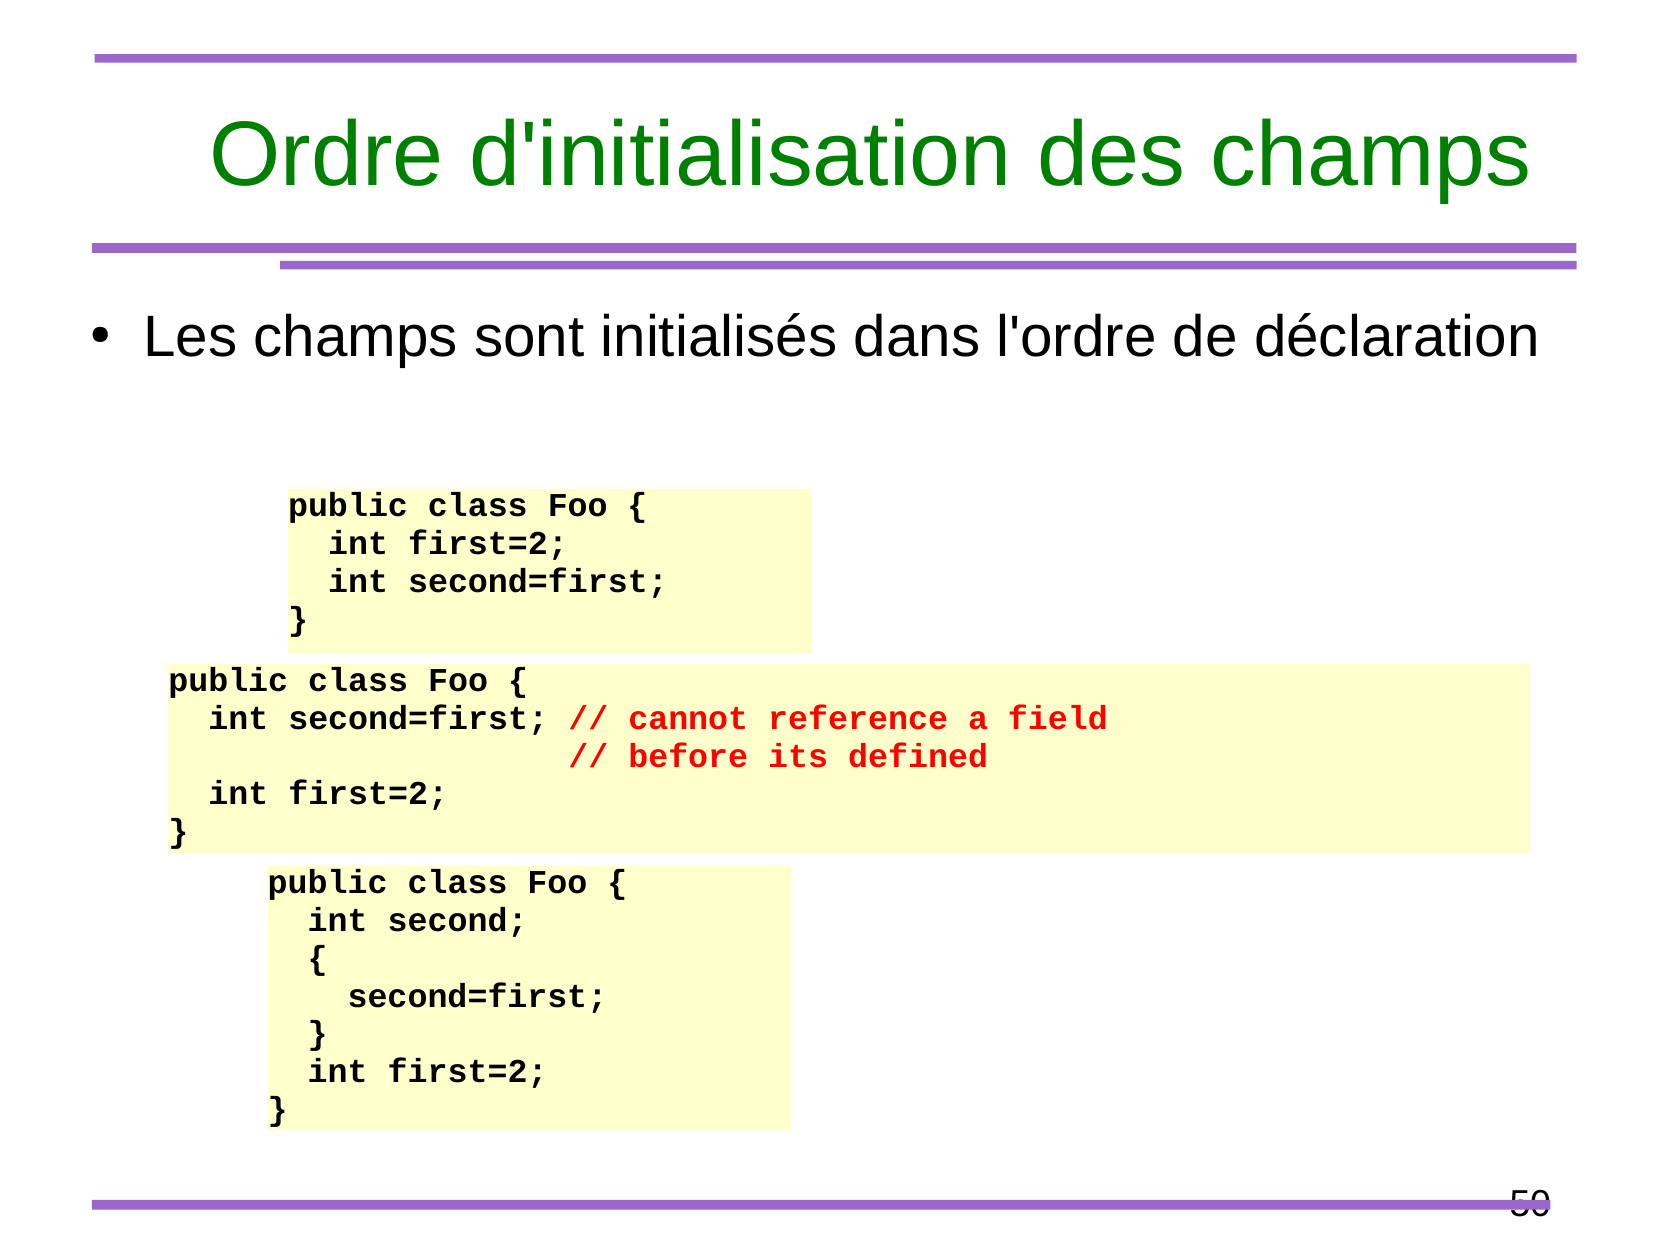

# Ordre d'initialisation des champs
Les champs sont initialisés dans l'ordre de déclaration
public class Foo {
 int first=2;
 int second=first;
}
public class Foo {
 int second=first; // cannot reference a field
 // before its defined
 int first=2;
}
public class Foo {
 int second;
 {
 second=first;
 }
 int first=2;
}